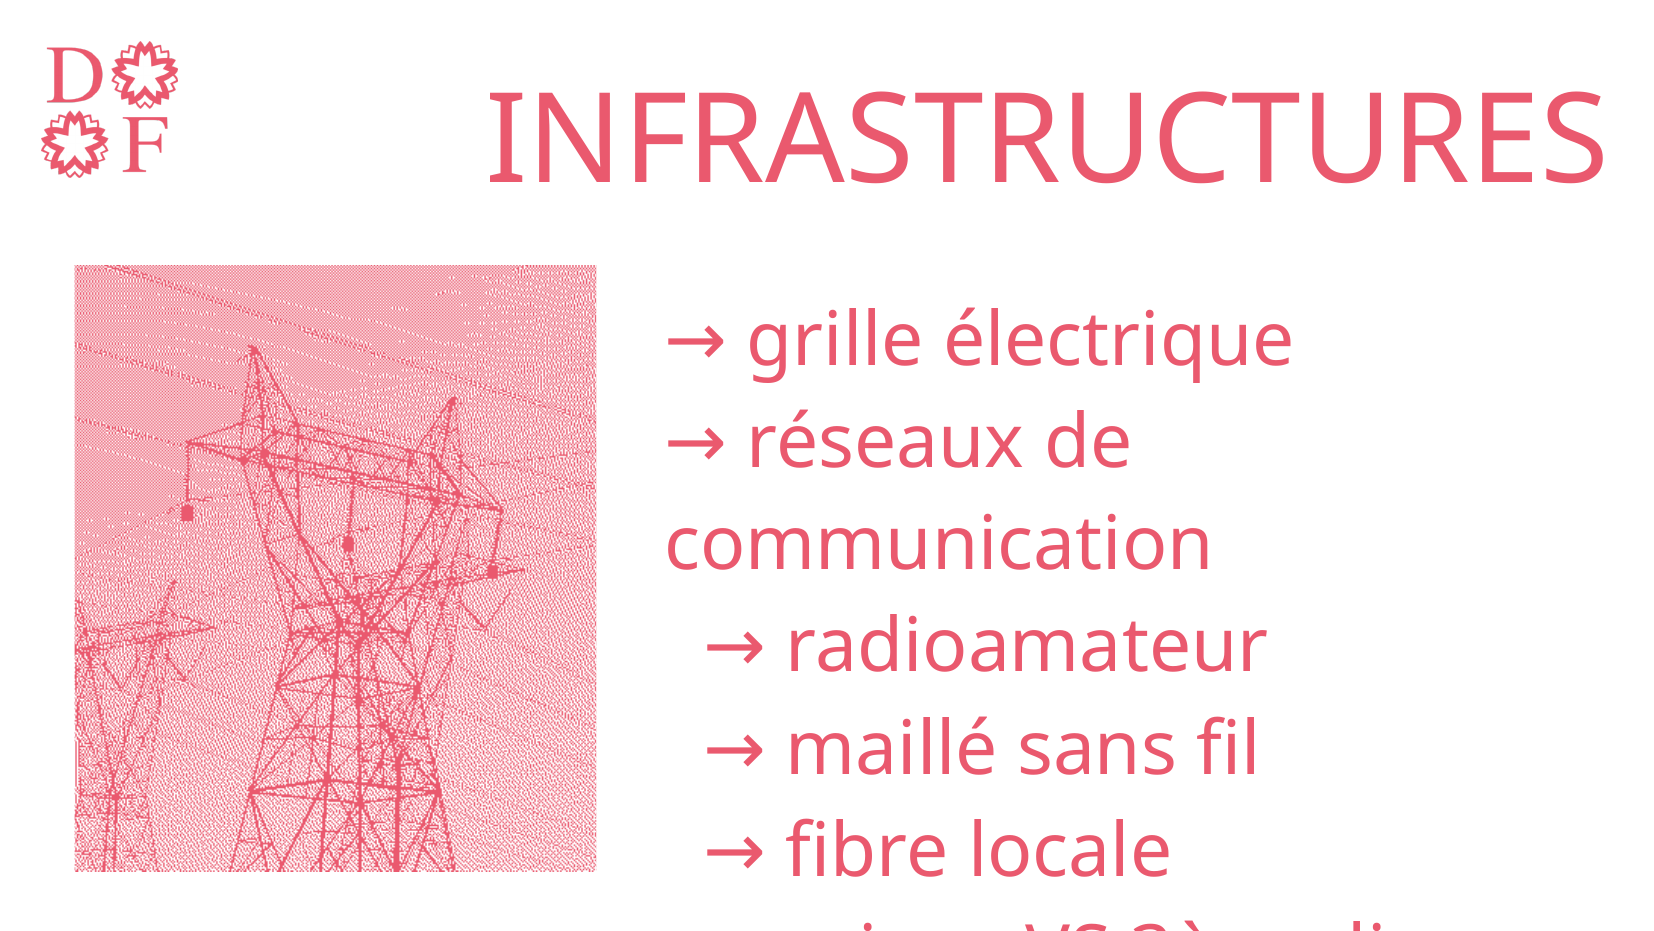

INFRASTRUCTURES
→ grille électrique
→ réseaux de
communication
 → radioamateur
 → maillé sans fil
 → fibre locale
→ maison VS 3ème lieu